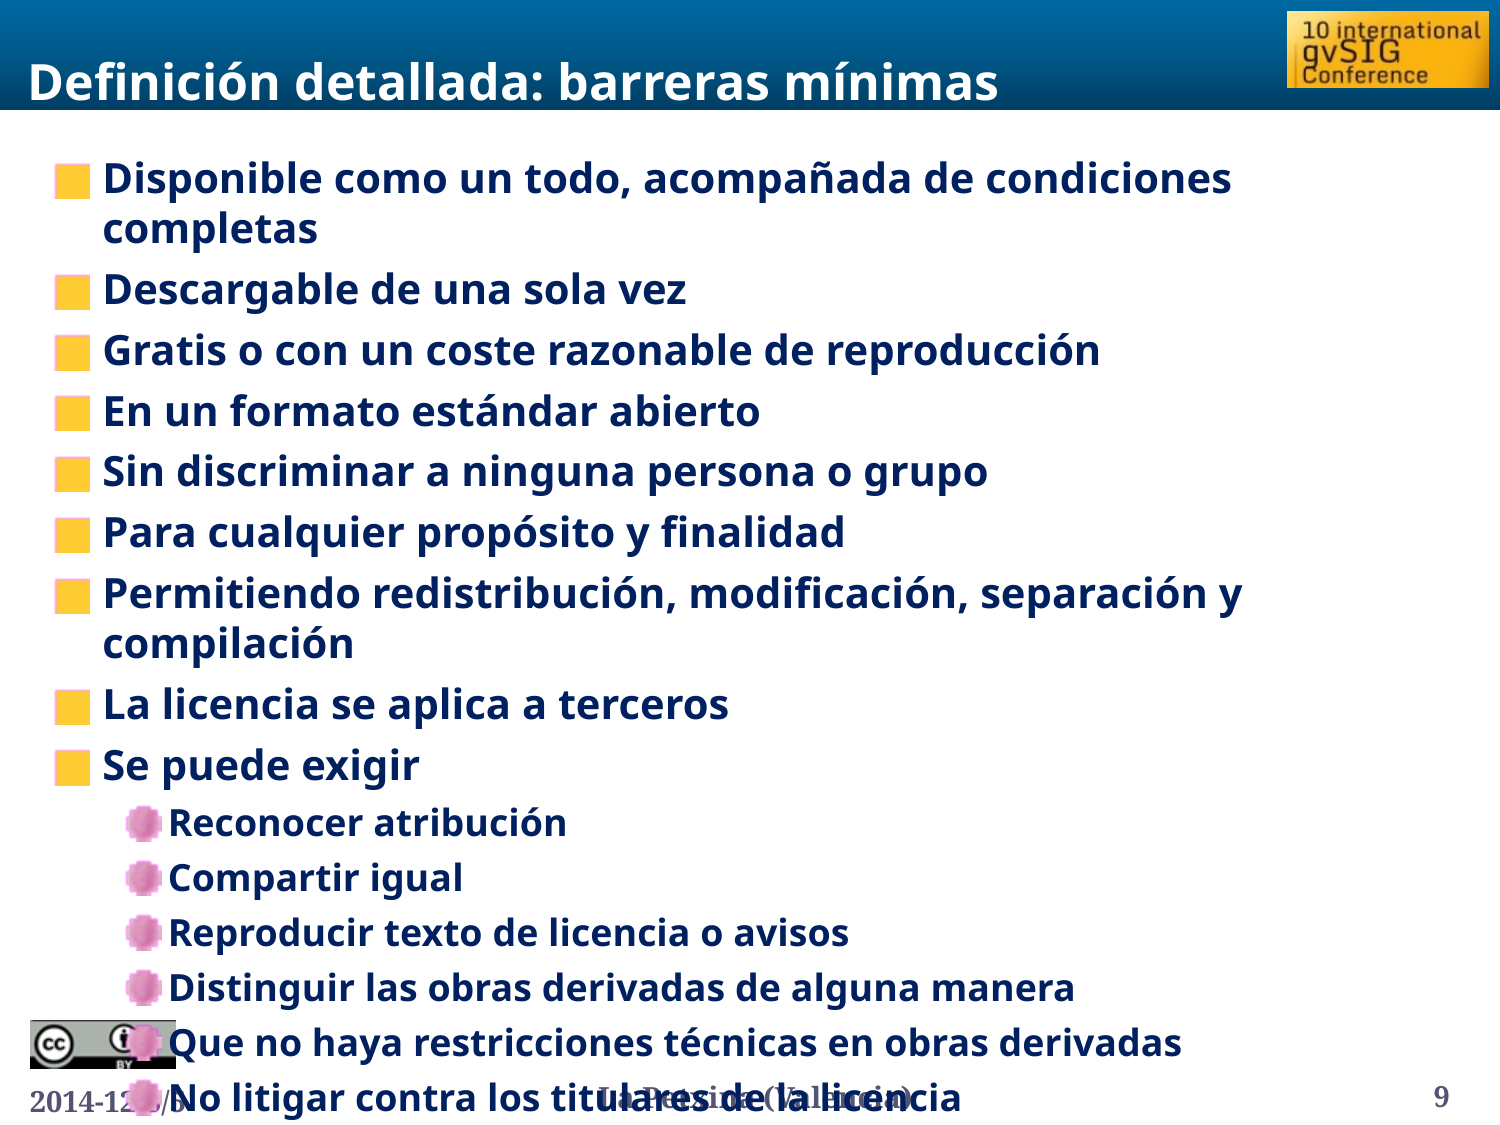

# Definición detallada: barreras mínimas
Disponible como un todo, acompañada de condiciones completas
Descargable de una sola vez
Gratis o con un coste razonable de reproducción
En un formato estándar abierto
Sin discriminar a ninguna persona o grupo
Para cualquier propósito y finalidad
Permitiendo redistribución, modificación, separación y compilación
La licencia se aplica a terceros
Se puede exigir
Reconocer atribución
Compartir igual
Reproducir texto de licencia o avisos
Distinguir las obras derivadas de alguna manera
Que no haya restricciones técnicas en obras derivadas
No litigar contra los titulares de la licencia